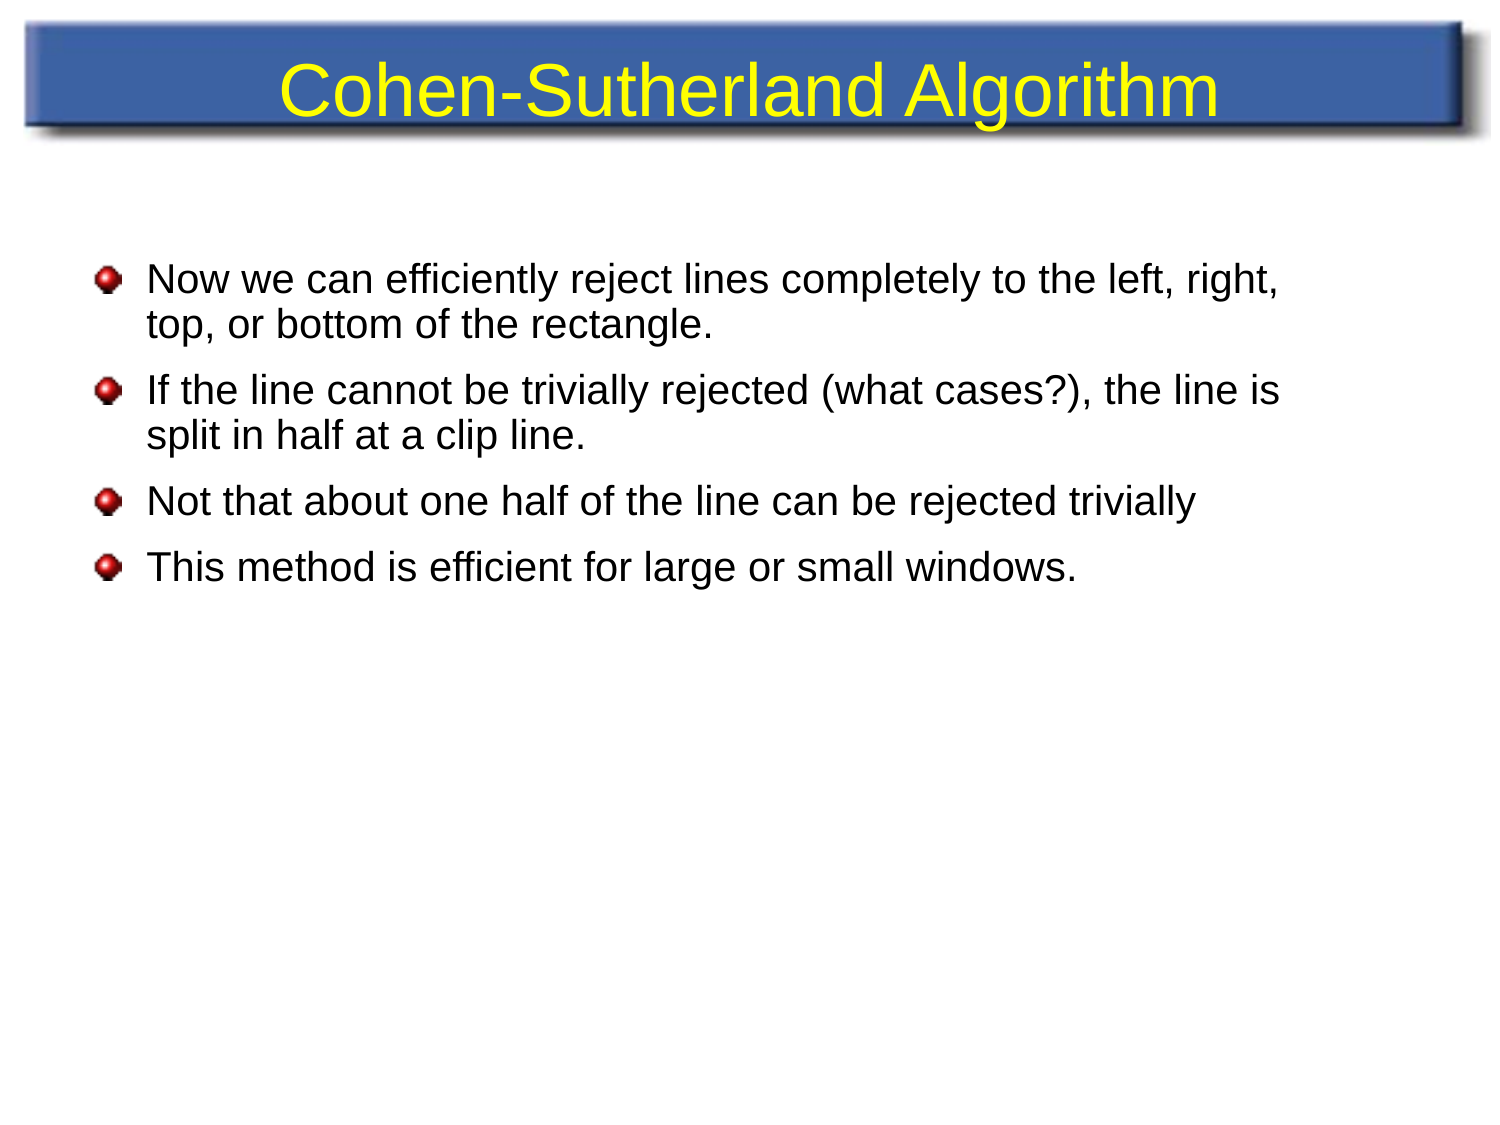

# Cohen-Sutherland Algorithm
Now we can efficiently reject lines completely to the left, right, top, or bottom of the rectangle.
If the line cannot be trivially rejected (what cases?), the line is split in half at a clip line.
Not that about one half of the line can be rejected trivially
This method is efficient for large or small windows.